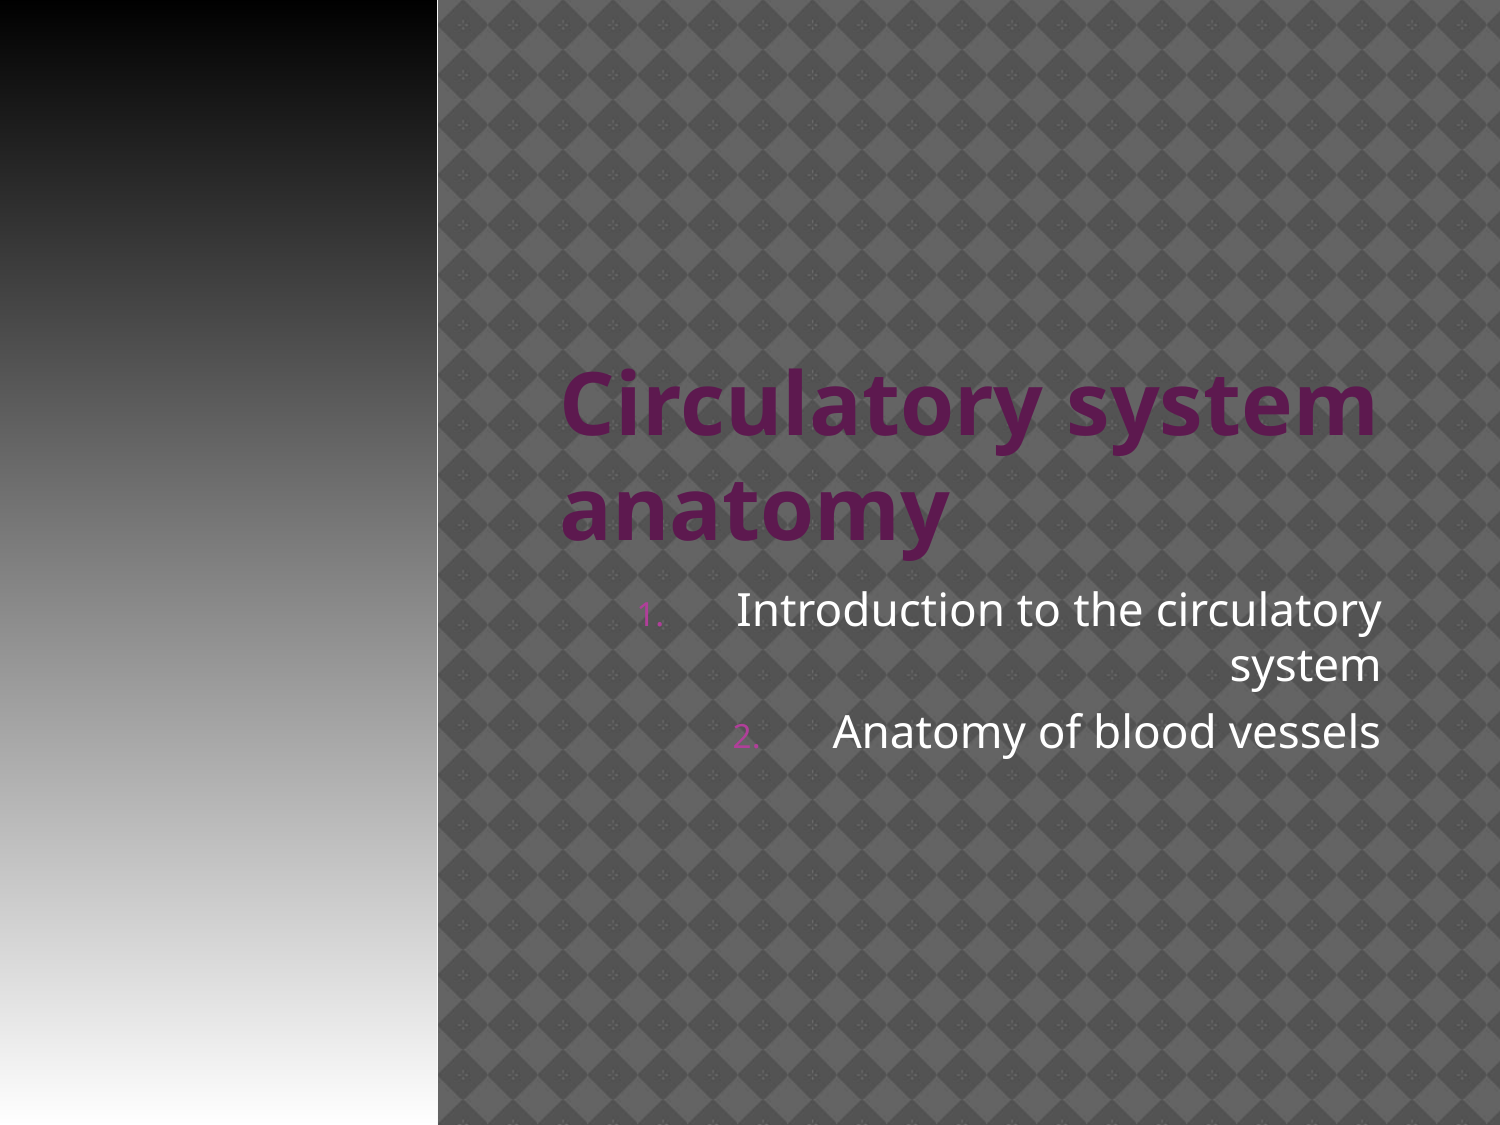

# Circulatory system anatomy
Introduction to the circulatory system
Anatomy of blood vessels